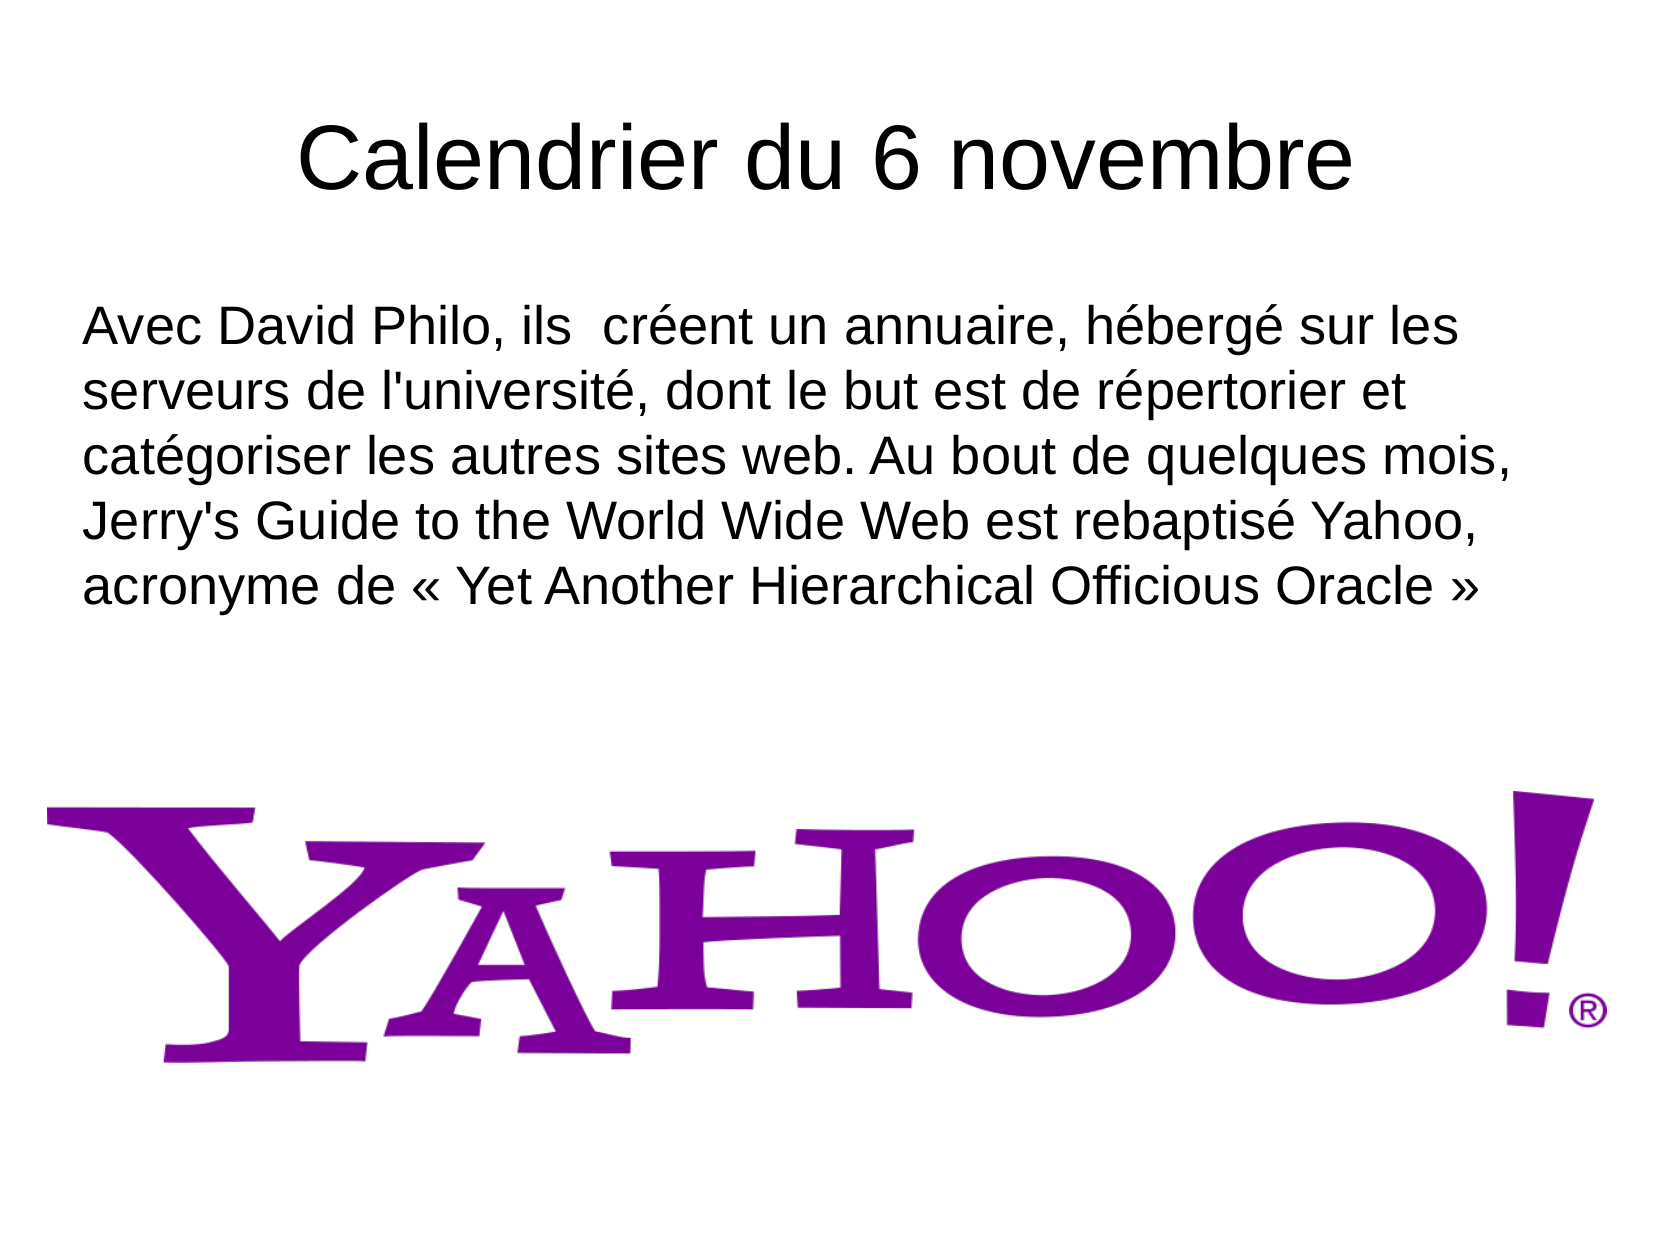

# Calendrier du 6 novembre
Avec David Philo, ils créent un annuaire, hébergé sur les serveurs de l'université, dont le but est de répertorier et catégoriser les autres sites web. Au bout de quelques mois, Jerry's Guide to the World Wide Web est rebaptisé Yahoo, acronyme de « Yet Another Hierarchical Officious Oracle »